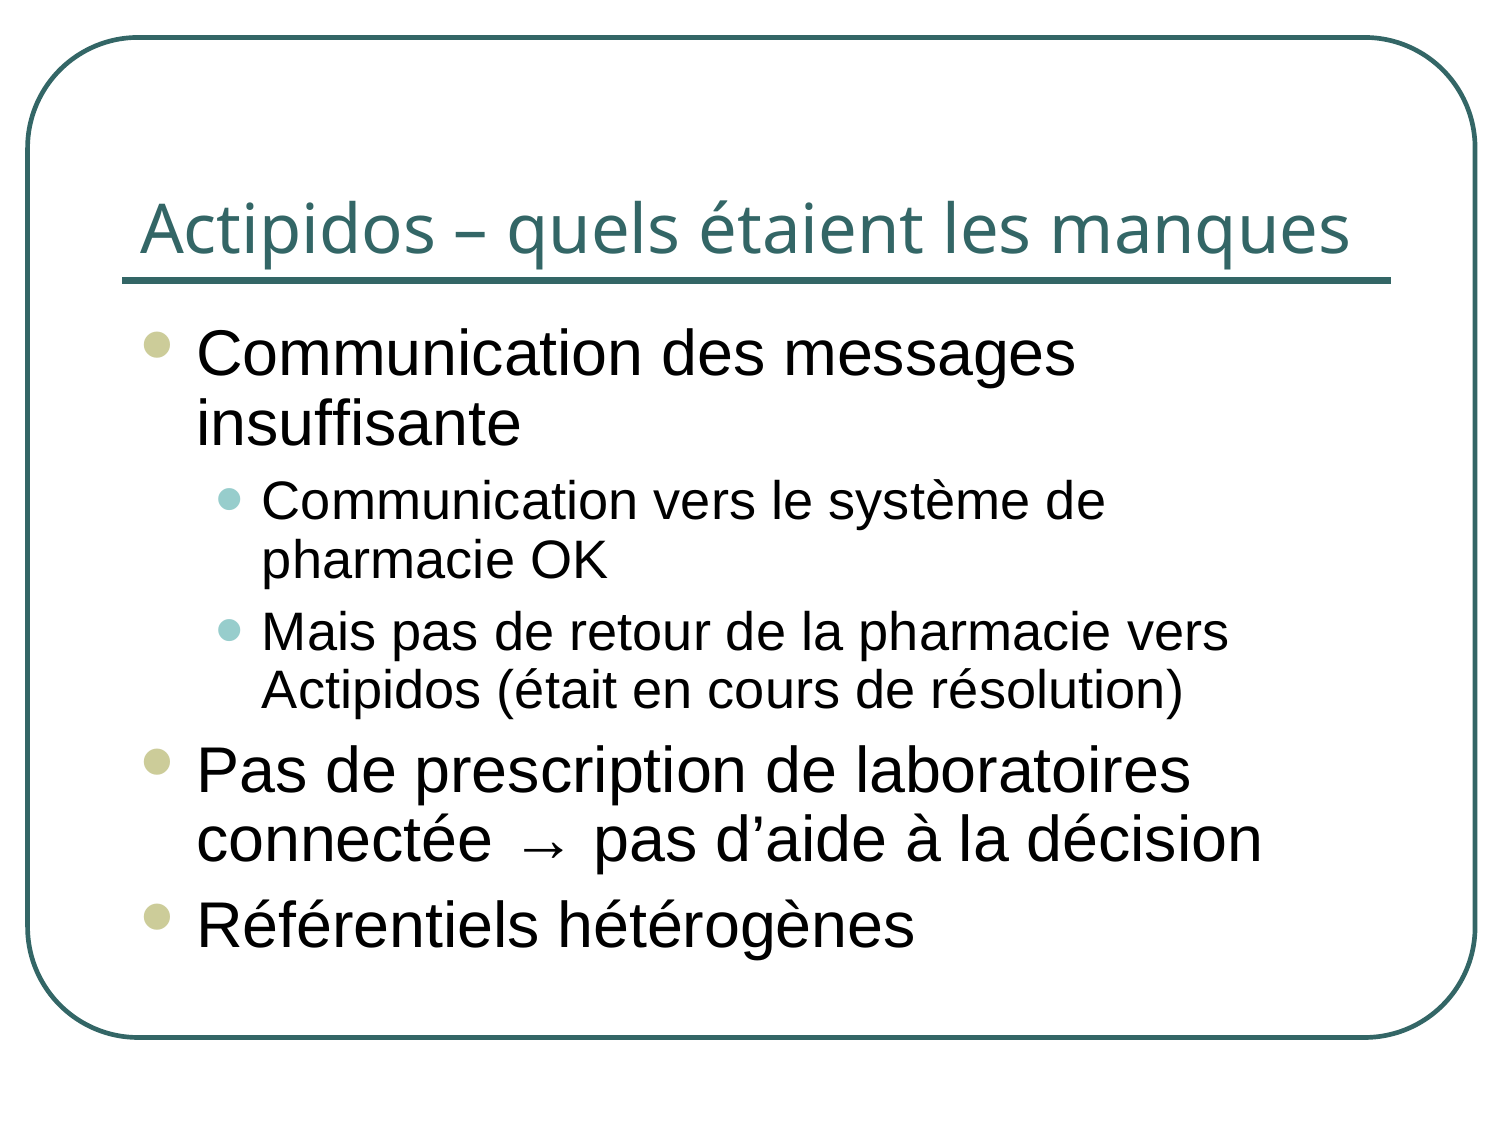

# Actipidos – quels étaient les manques
Communication des messages insuffisante
Communication vers le système de pharmacie OK
Mais pas de retour de la pharmacie vers Actipidos (était en cours de résolution)
Pas de prescription de laboratoires connectée → pas d’aide à la décision
Référentiels hétérogènes